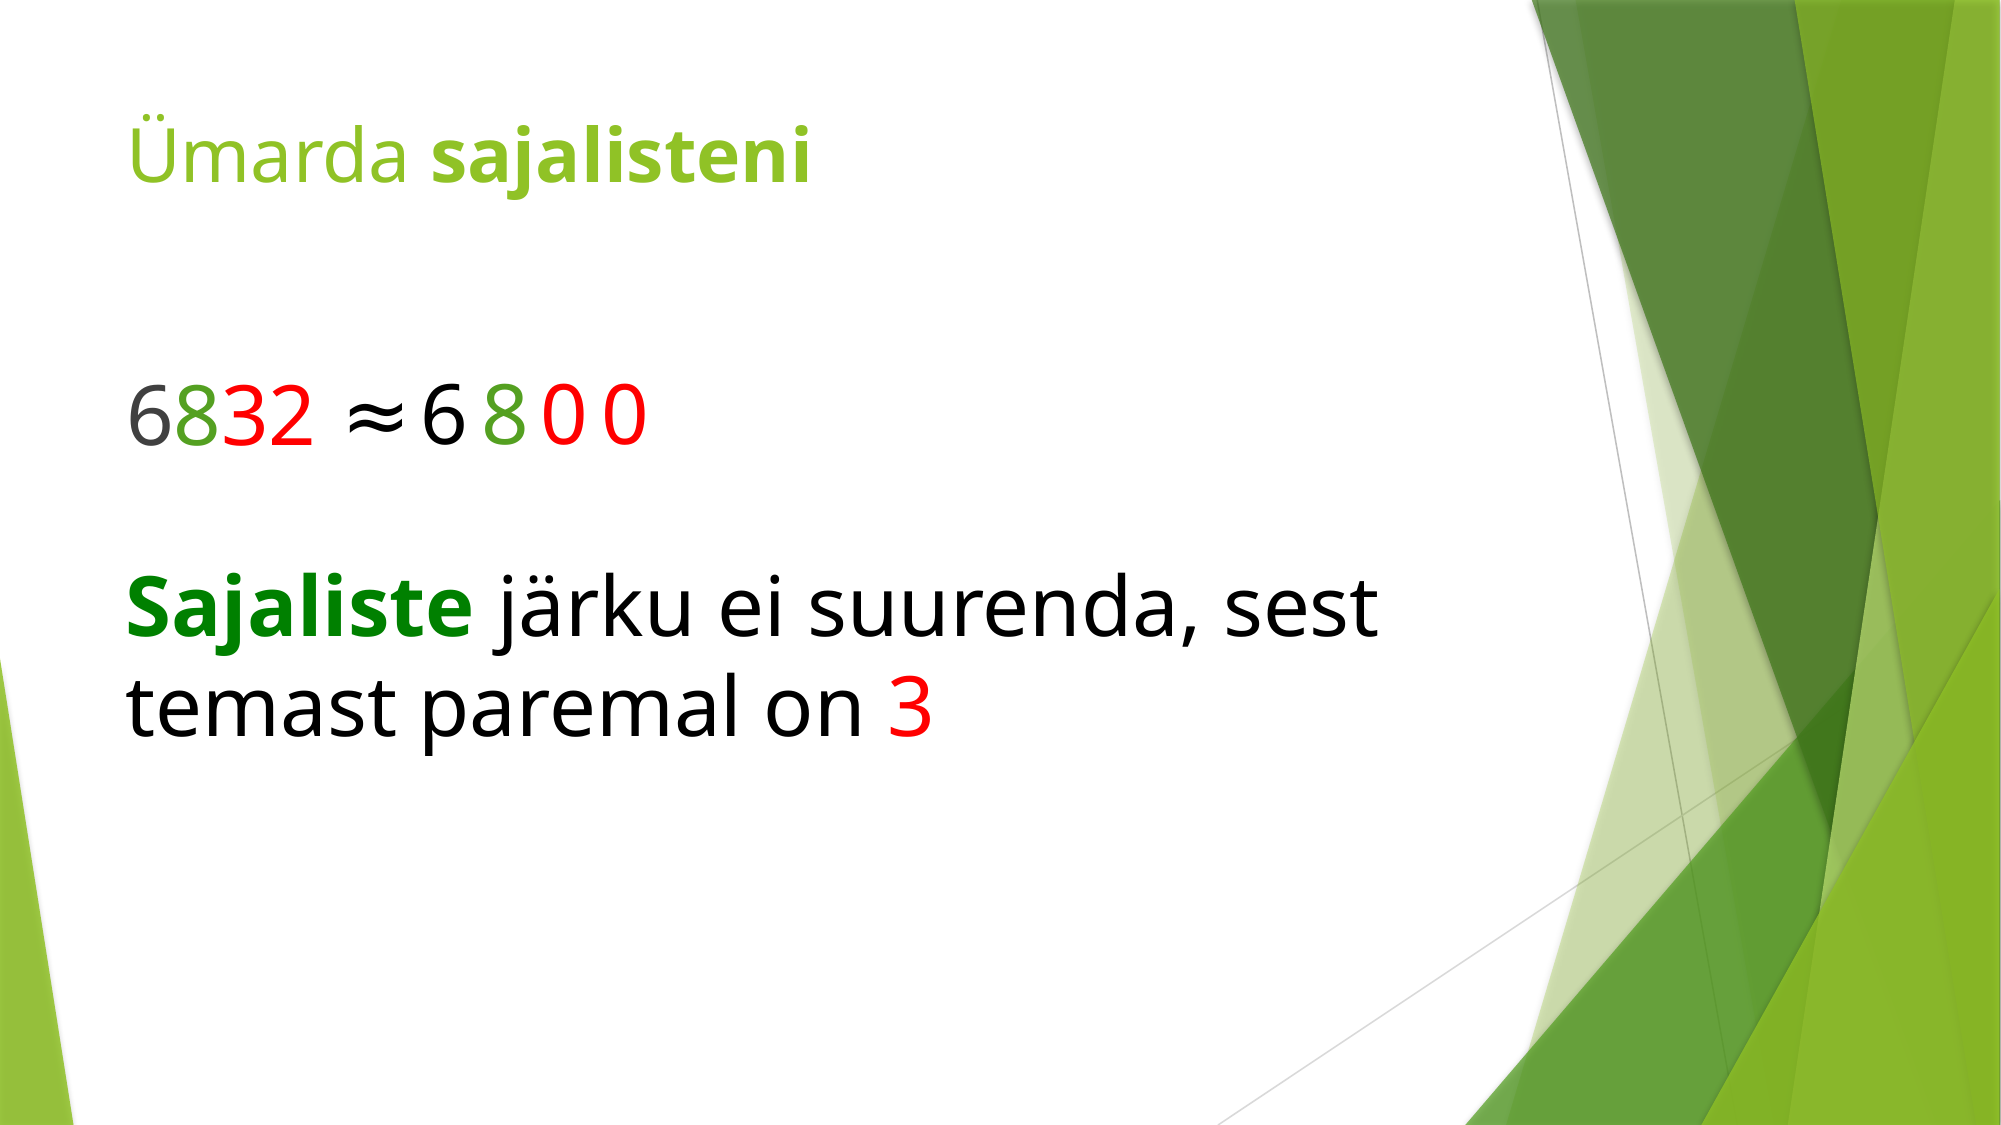

# Ümarda sajalisteni
6
8
0
0
≈
6832
Sajaliste järku ei suurenda, sest temast paremal on 3